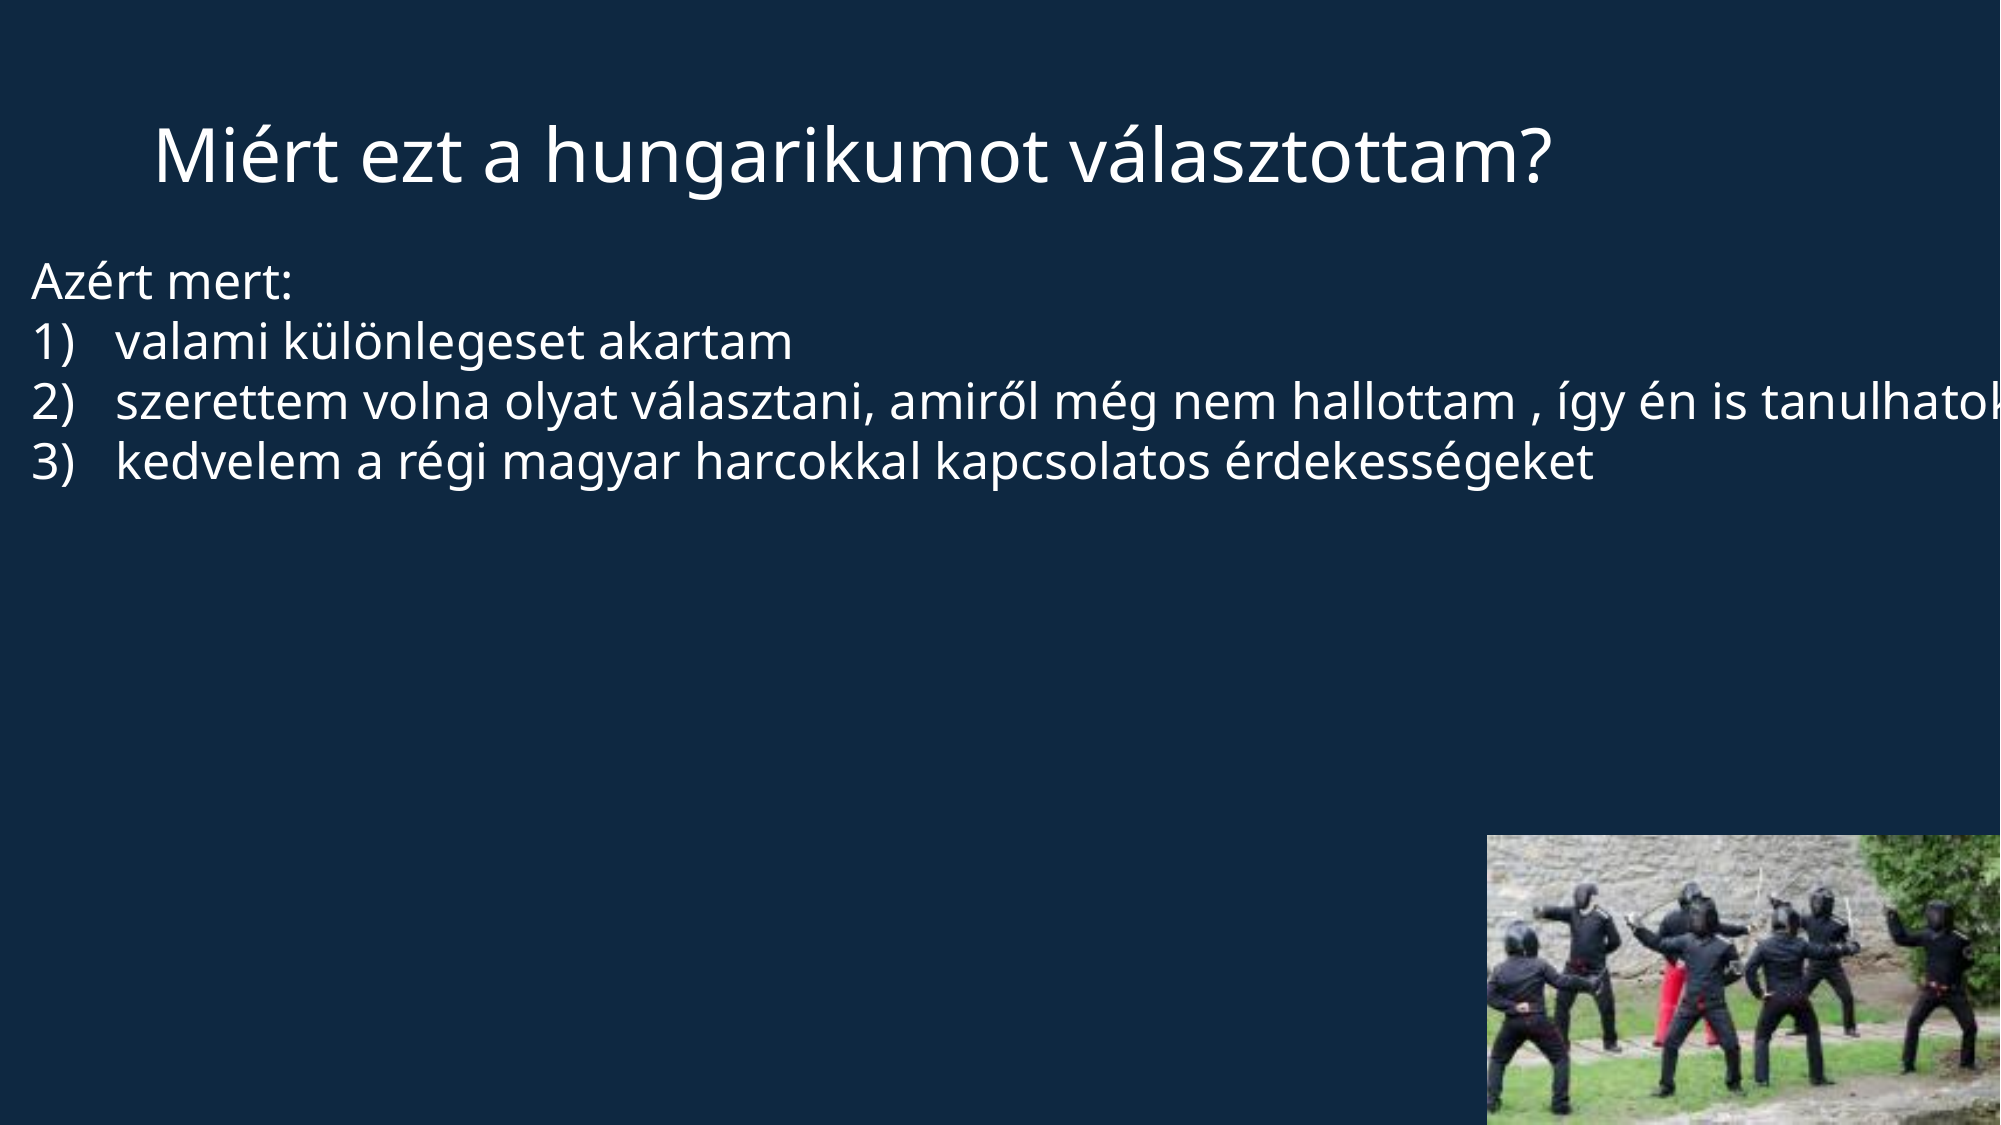

# Miért ezt a hungarikumot választottam?
Azért mert:
valami különlegeset akartam
szerettem volna olyat választani, amiről még nem hallottam , így én is tanulhatok
kedvelem a régi magyar harcokkal kapcsolatos érdekességeket